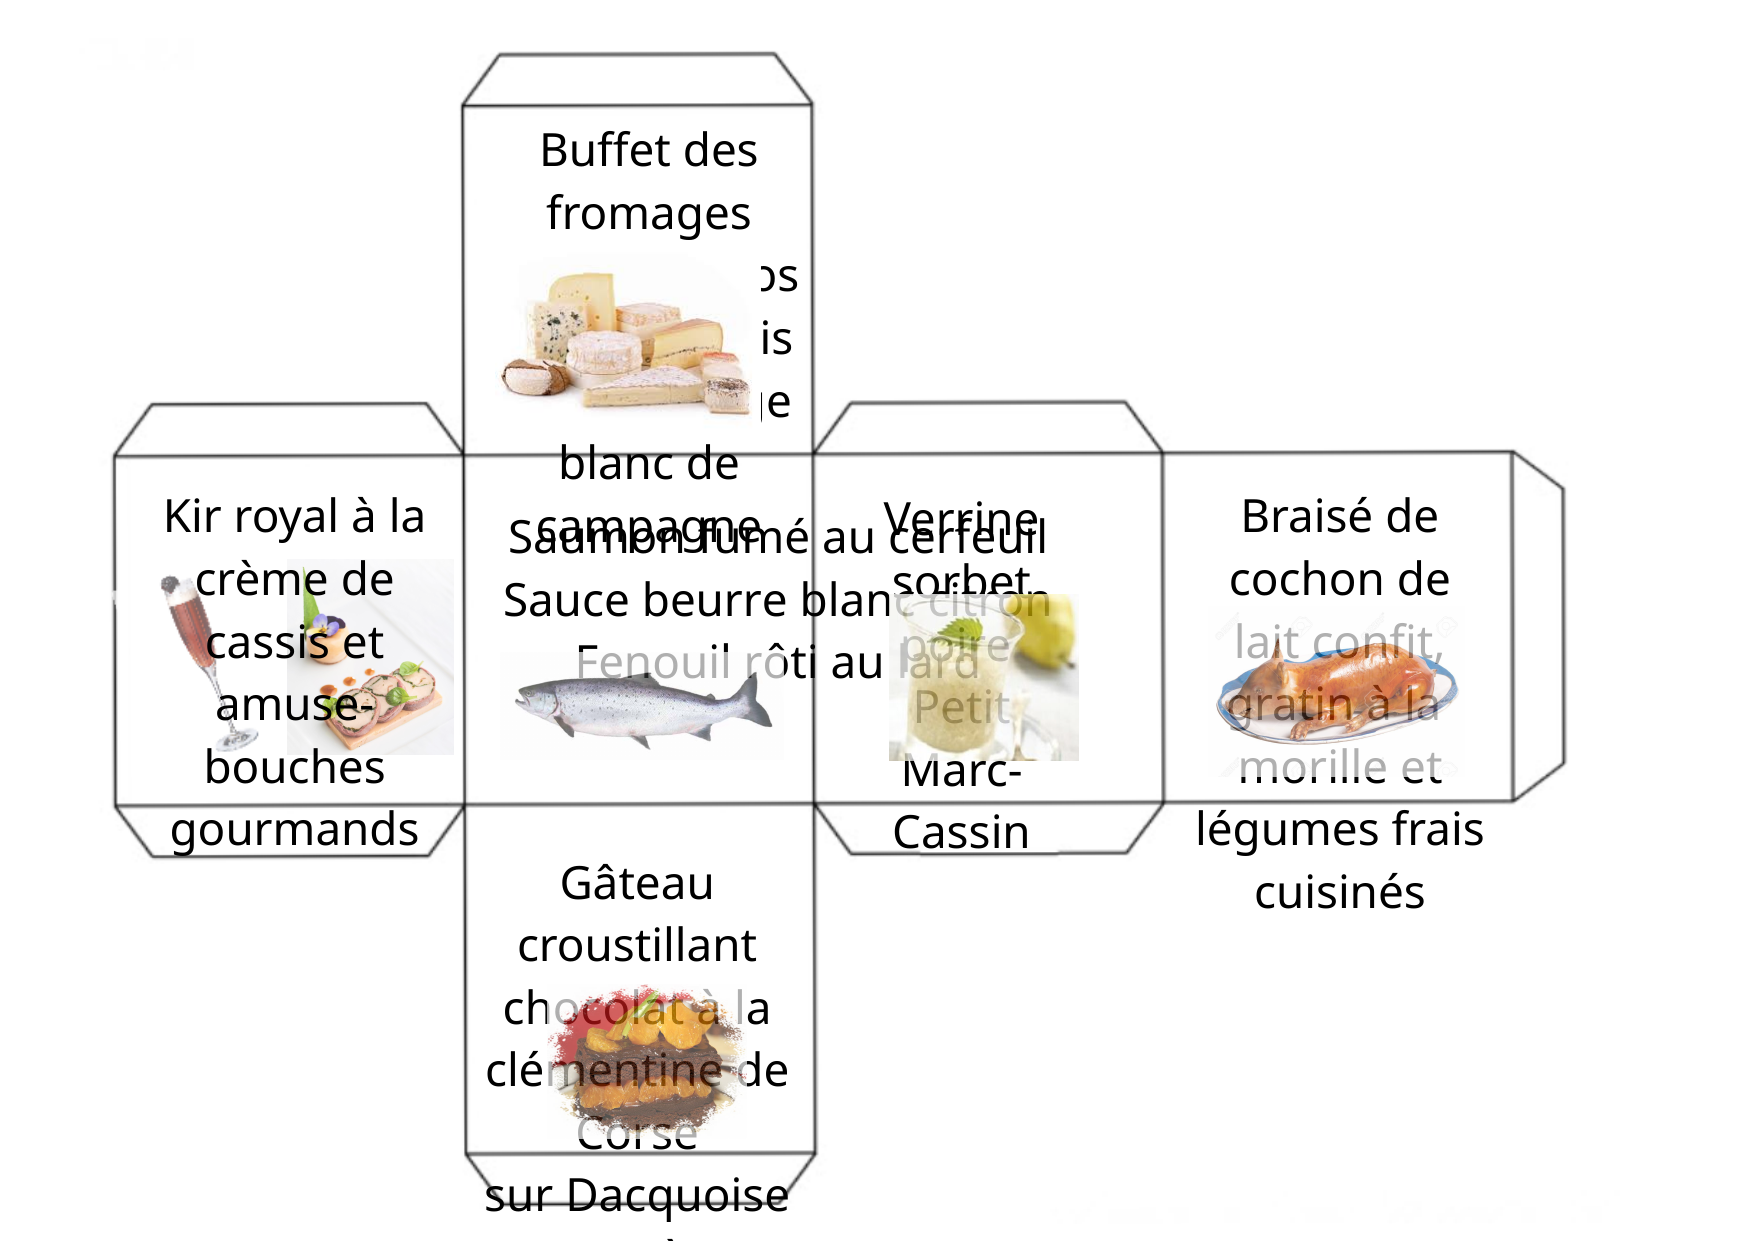

Buffet des fromages affinés de nos régions,Epoisses, Fromage blanc de campagne
Kir royal à la crème de cassis et amuse-bouches gourmands
Braisé de cochon de lait confit, gratin à la morille et légumes frais cuisinés
Verrine sorbet poire
Petit Marc-Cassin
Saumon fumé au cerfeuil
Sauce beurre blanc citron
Fenouil rôti au lard
Gâteau croustillant chocolat à la clémentine de Corse
sur Dacquoise succès pistache